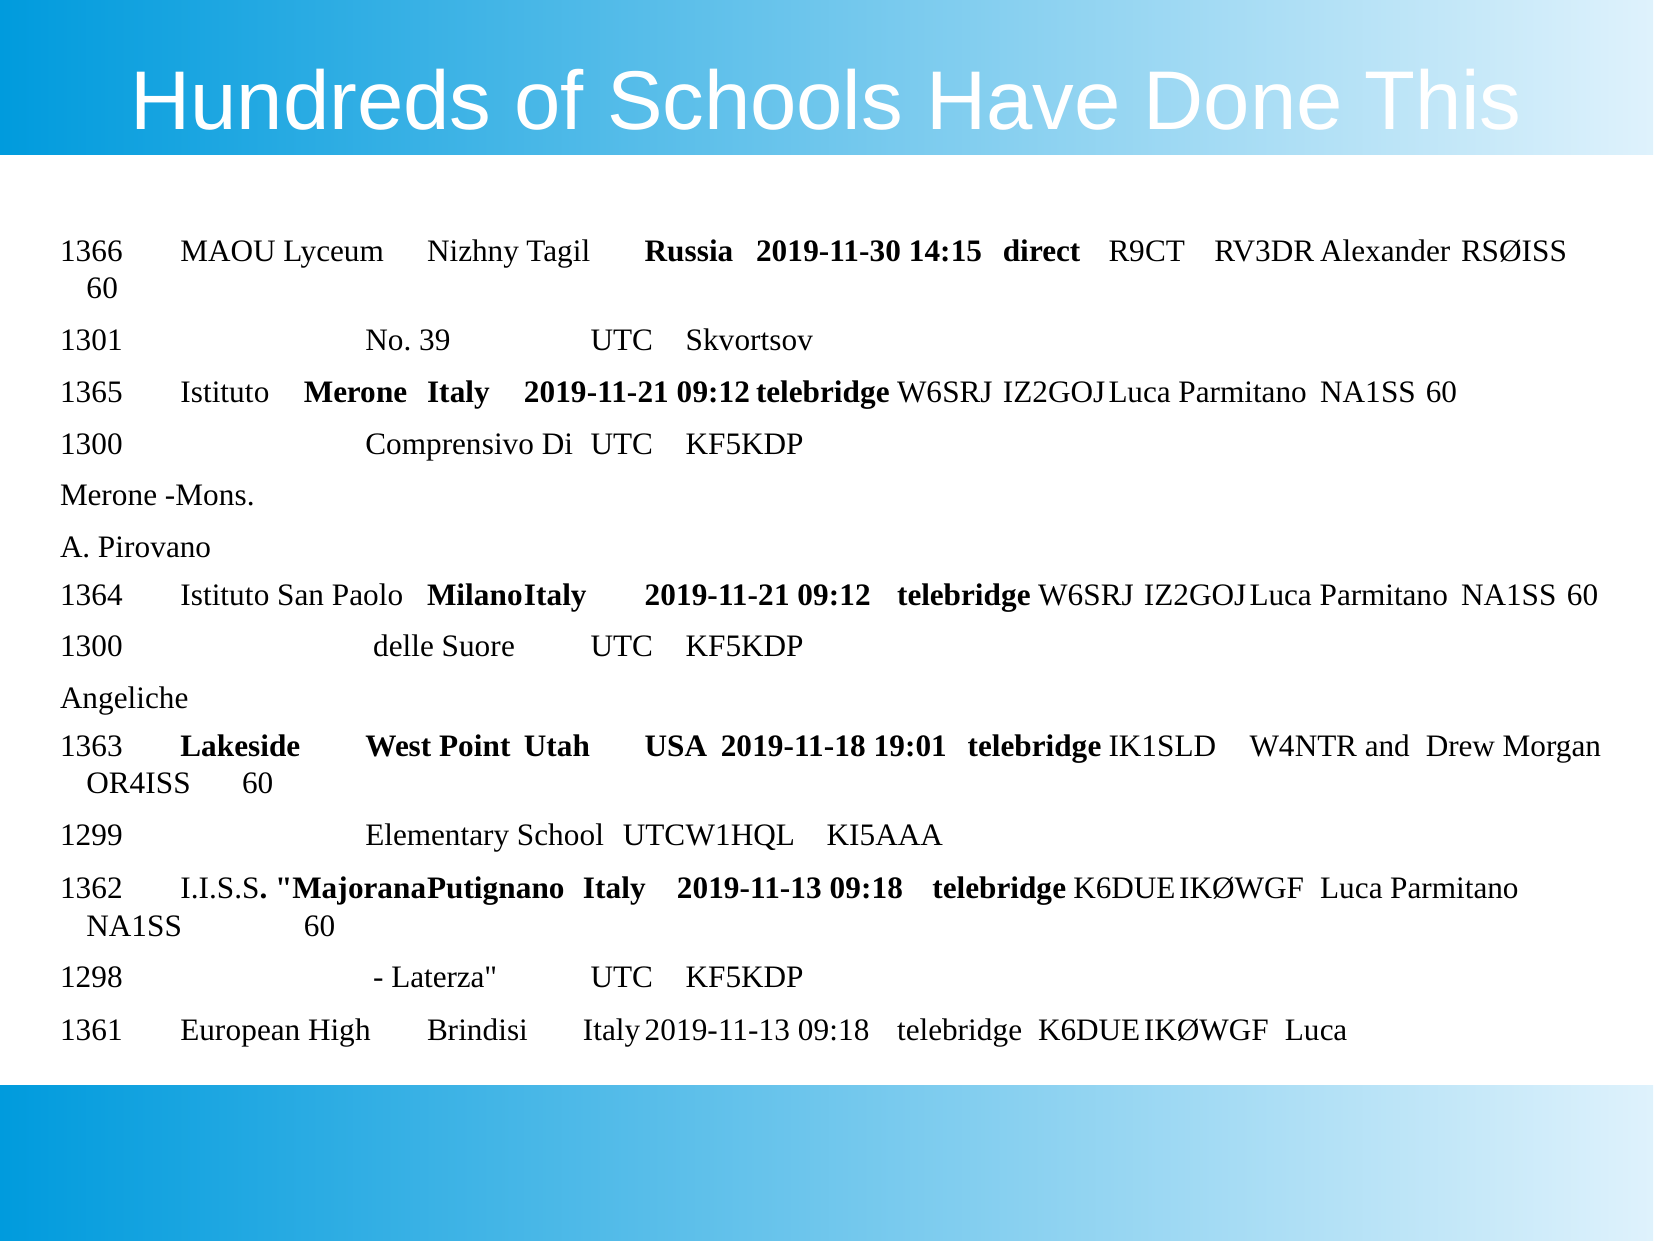

# Hundreds of Schools Have Done This
1366	MAOU Lyceum 	Nizhny Tagil	Russia	2019-11-30 14:15	direct	R9СT	RV3DR	Alexander 	RSØISS	60
1301	No. 39	 UTC	Skvortsov
1365	Istituto 	Merone	Italy	2019-11-21 09:12	telebridge	W6SRJ	IZ2GOJ	Luca Parmitano 	NA1SS	60
1300	Comprensivo Di 	 UTC	KF5KDP
Merone -Mons.
A. Pirovano
1364	Istituto San Paolo	Milano	Italy	2019-11-21 09:12	telebridge	W6SRJ	IZ2GOJ	Luca Parmitano 	NA1SS	60
1300	 delle Suore 	 UTC	KF5KDP
Angeliche
1363	Lakeside 	West Point	Utah	USA	2019-11-18 19:01	telebridge	IK1SLD	W4NTR and 	Drew Morgan 	OR4ISS	60
1299	Elementary School	 UTC	W1HQL	KI5AAA
1362	I.I.S.S. "Majorana	Putignano	Italy	2019-11-13 09:18	telebridge	K6DUE	IKØWGF	Luca Parmitano 	NA1SS	60
1298	 - Laterza"	 UTC	KF5KDP
1361	European High 	Brindisi	Italy	2019-11-13 09:18	telebridge	K6DUE	IKØWGF	Luca